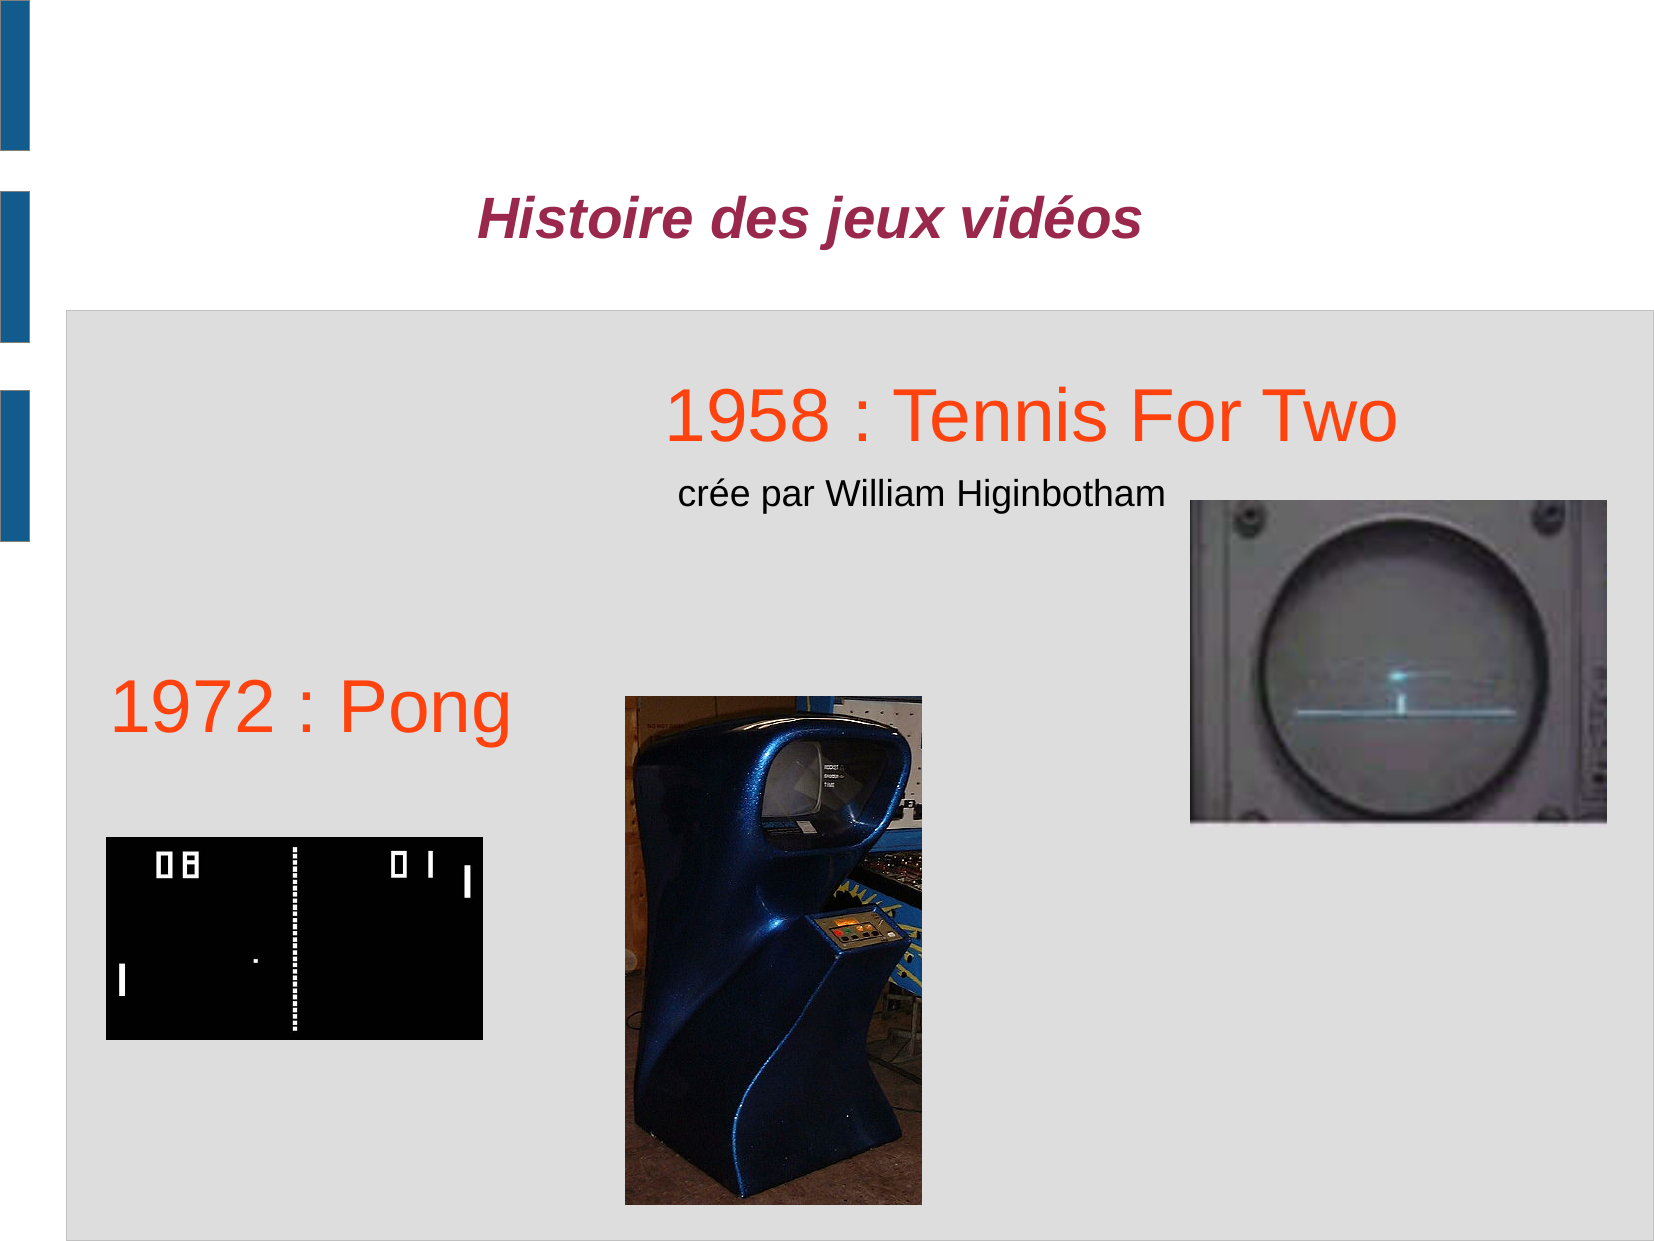

# Histoire des jeux vidéos
1958 : Tennis For Two
crée par William Higinbotham
1972 : Pong